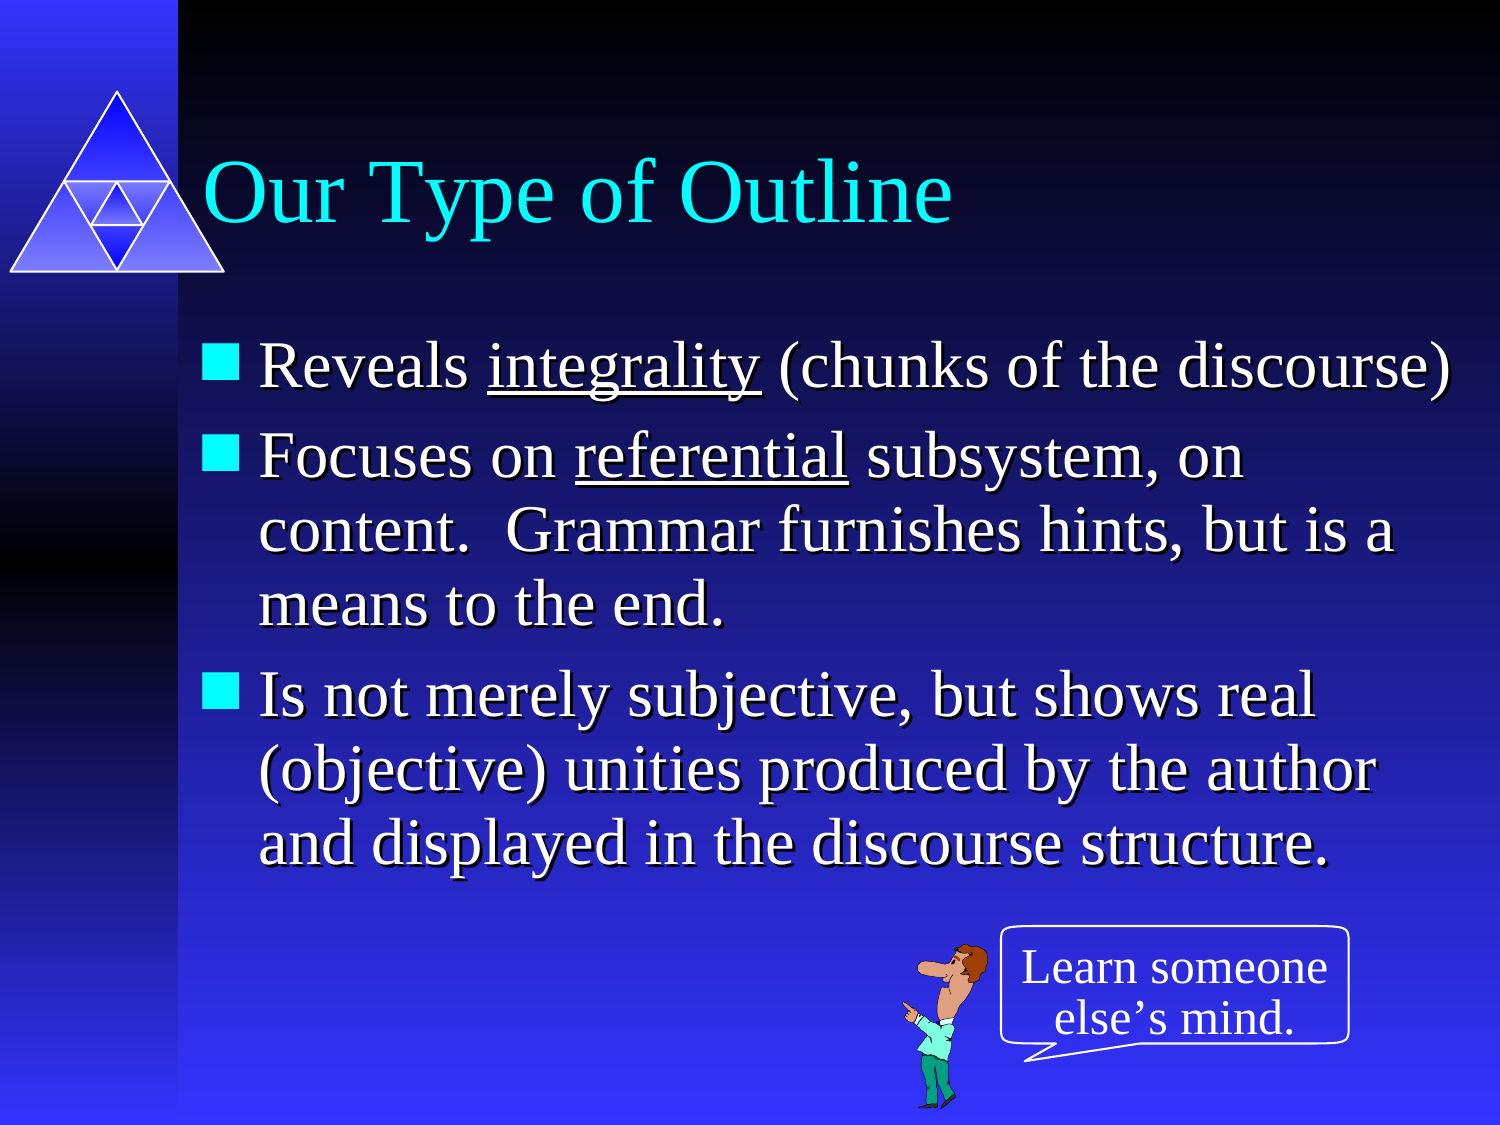

# Our Type of Outline
Reveals integrality (chunks of the discourse)
Focuses on referential subsystem, on content. Grammar furnishes hints, but is a means to the end.
Is not merely subjective, but shows real (objective) unities produced by the author and displayed in the discourse structure.
Learn someone
else’s mind.